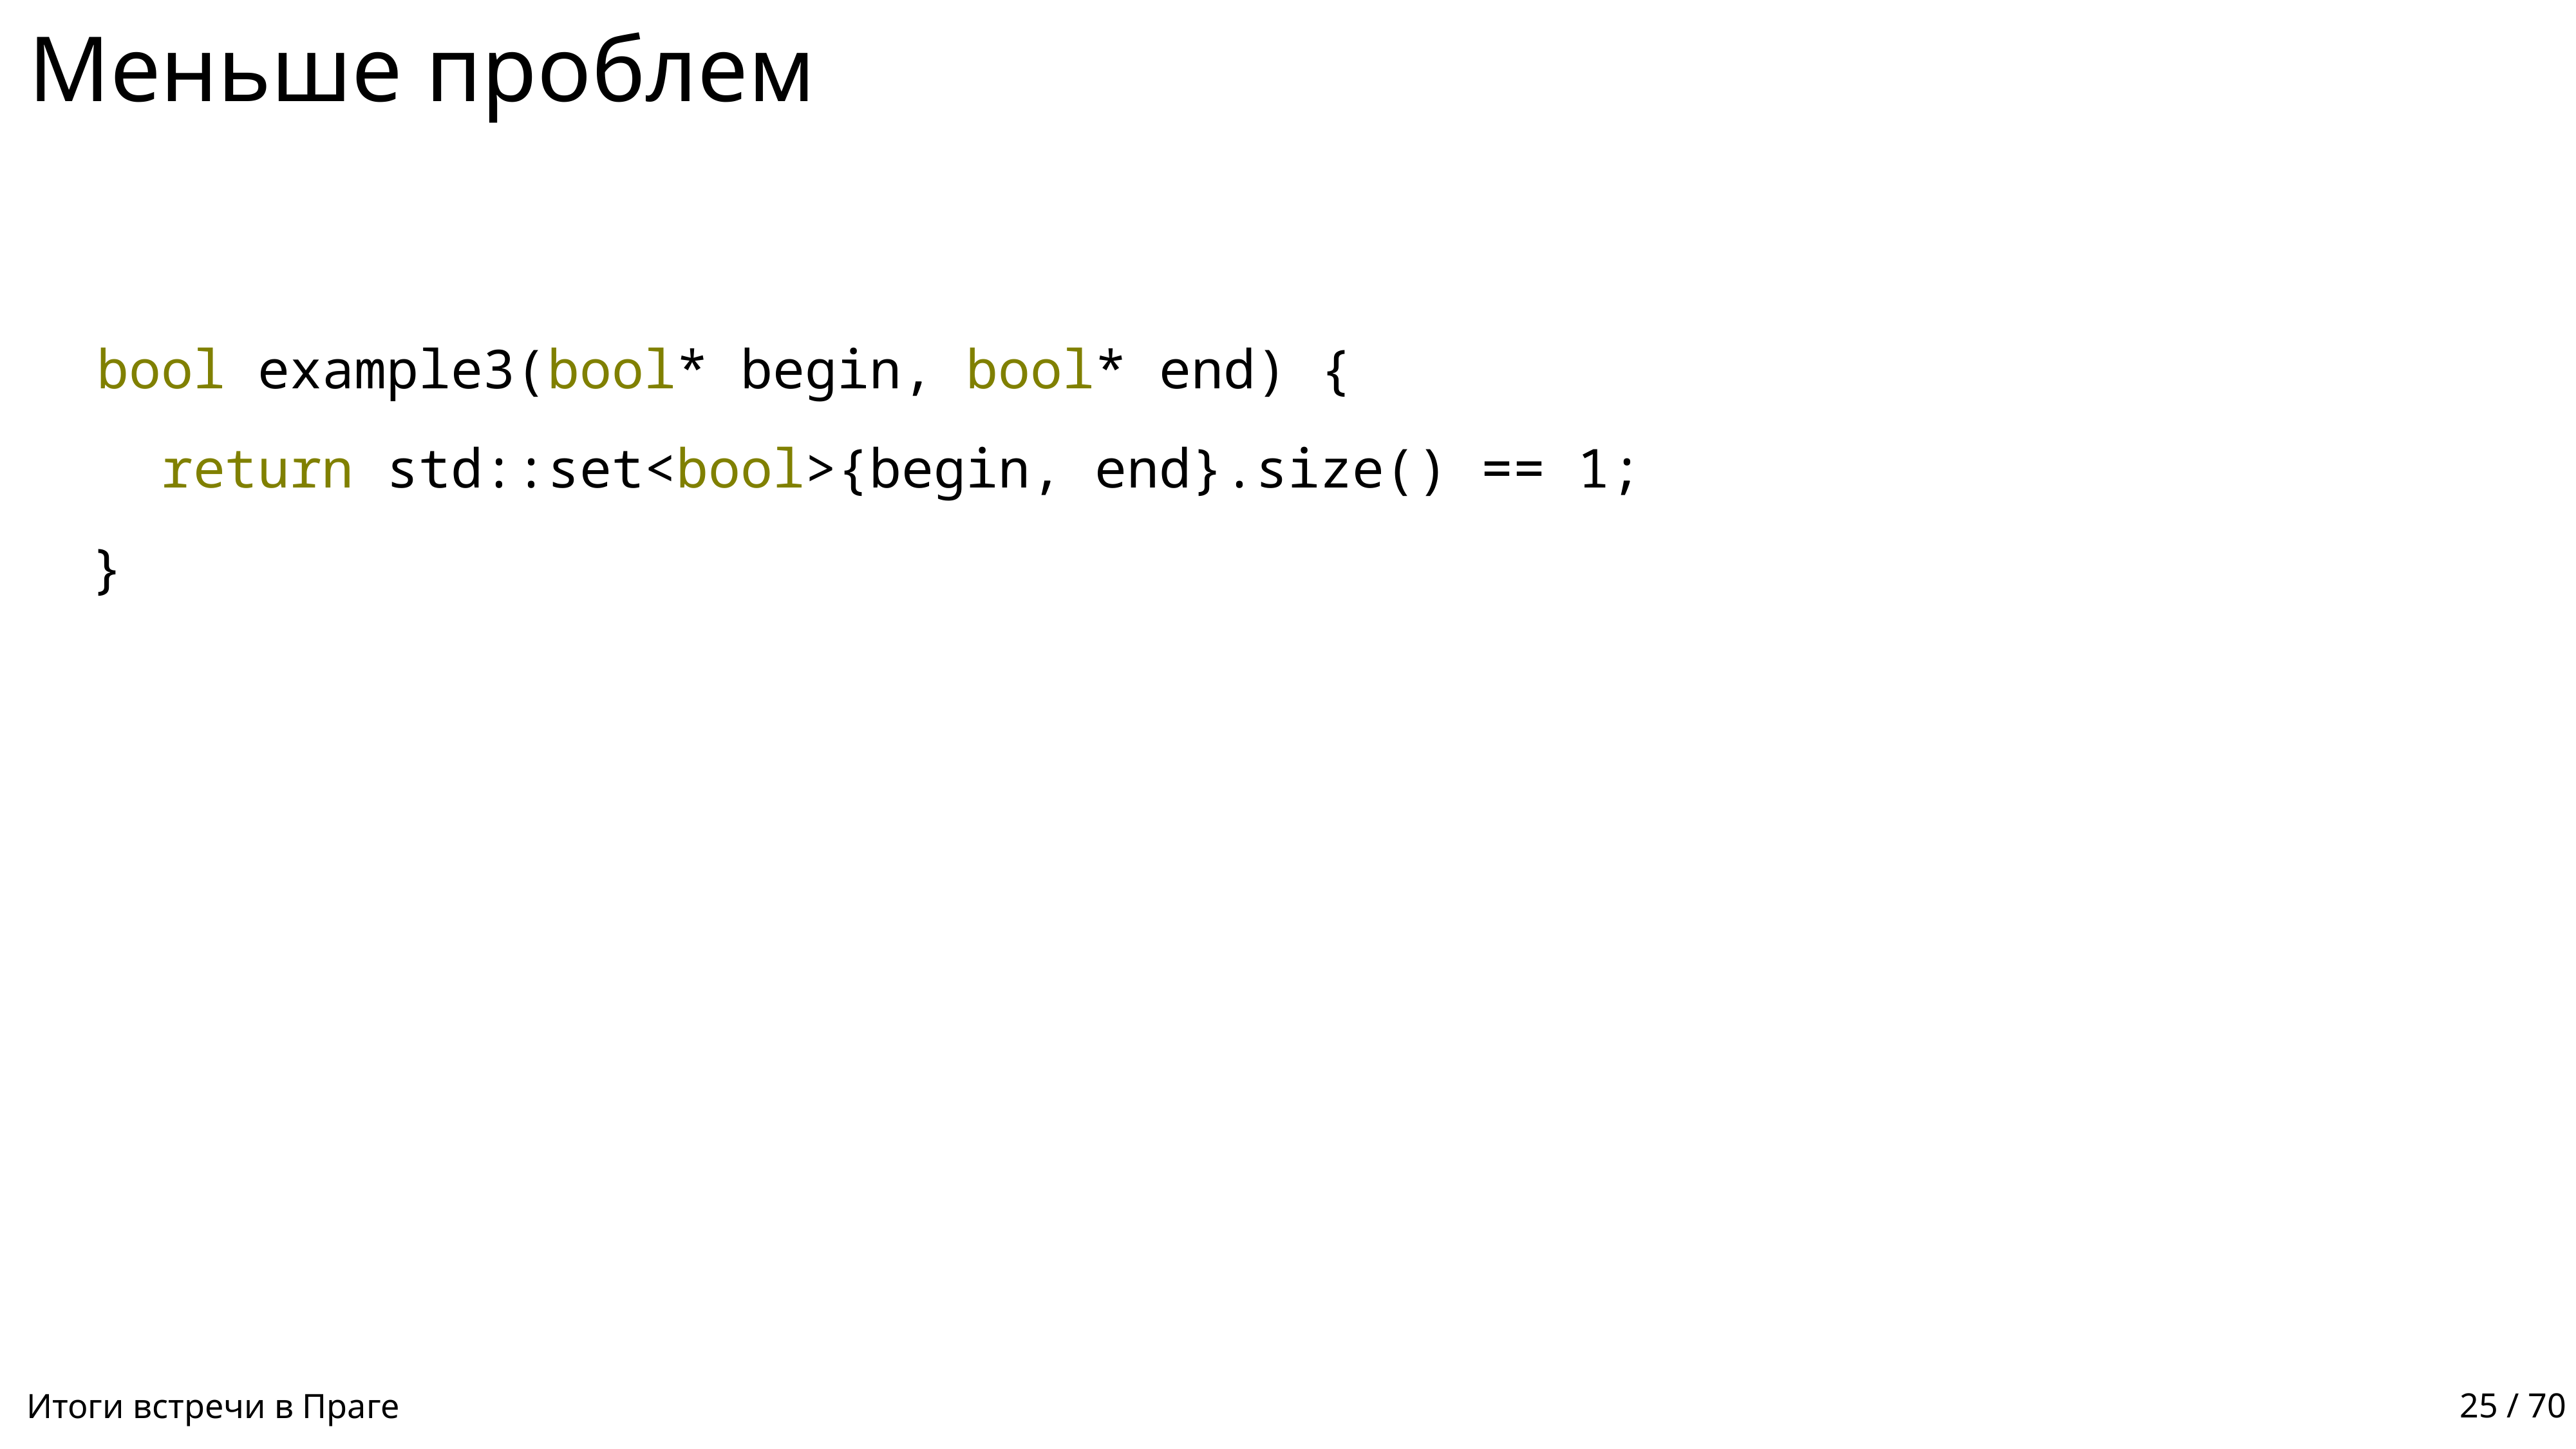

# Меньше проблем
bool example3(bool* begin, bool* end) {
 return std::set<bool>{begin, end}.size() == 1;
}
Итоги встречи в Праге